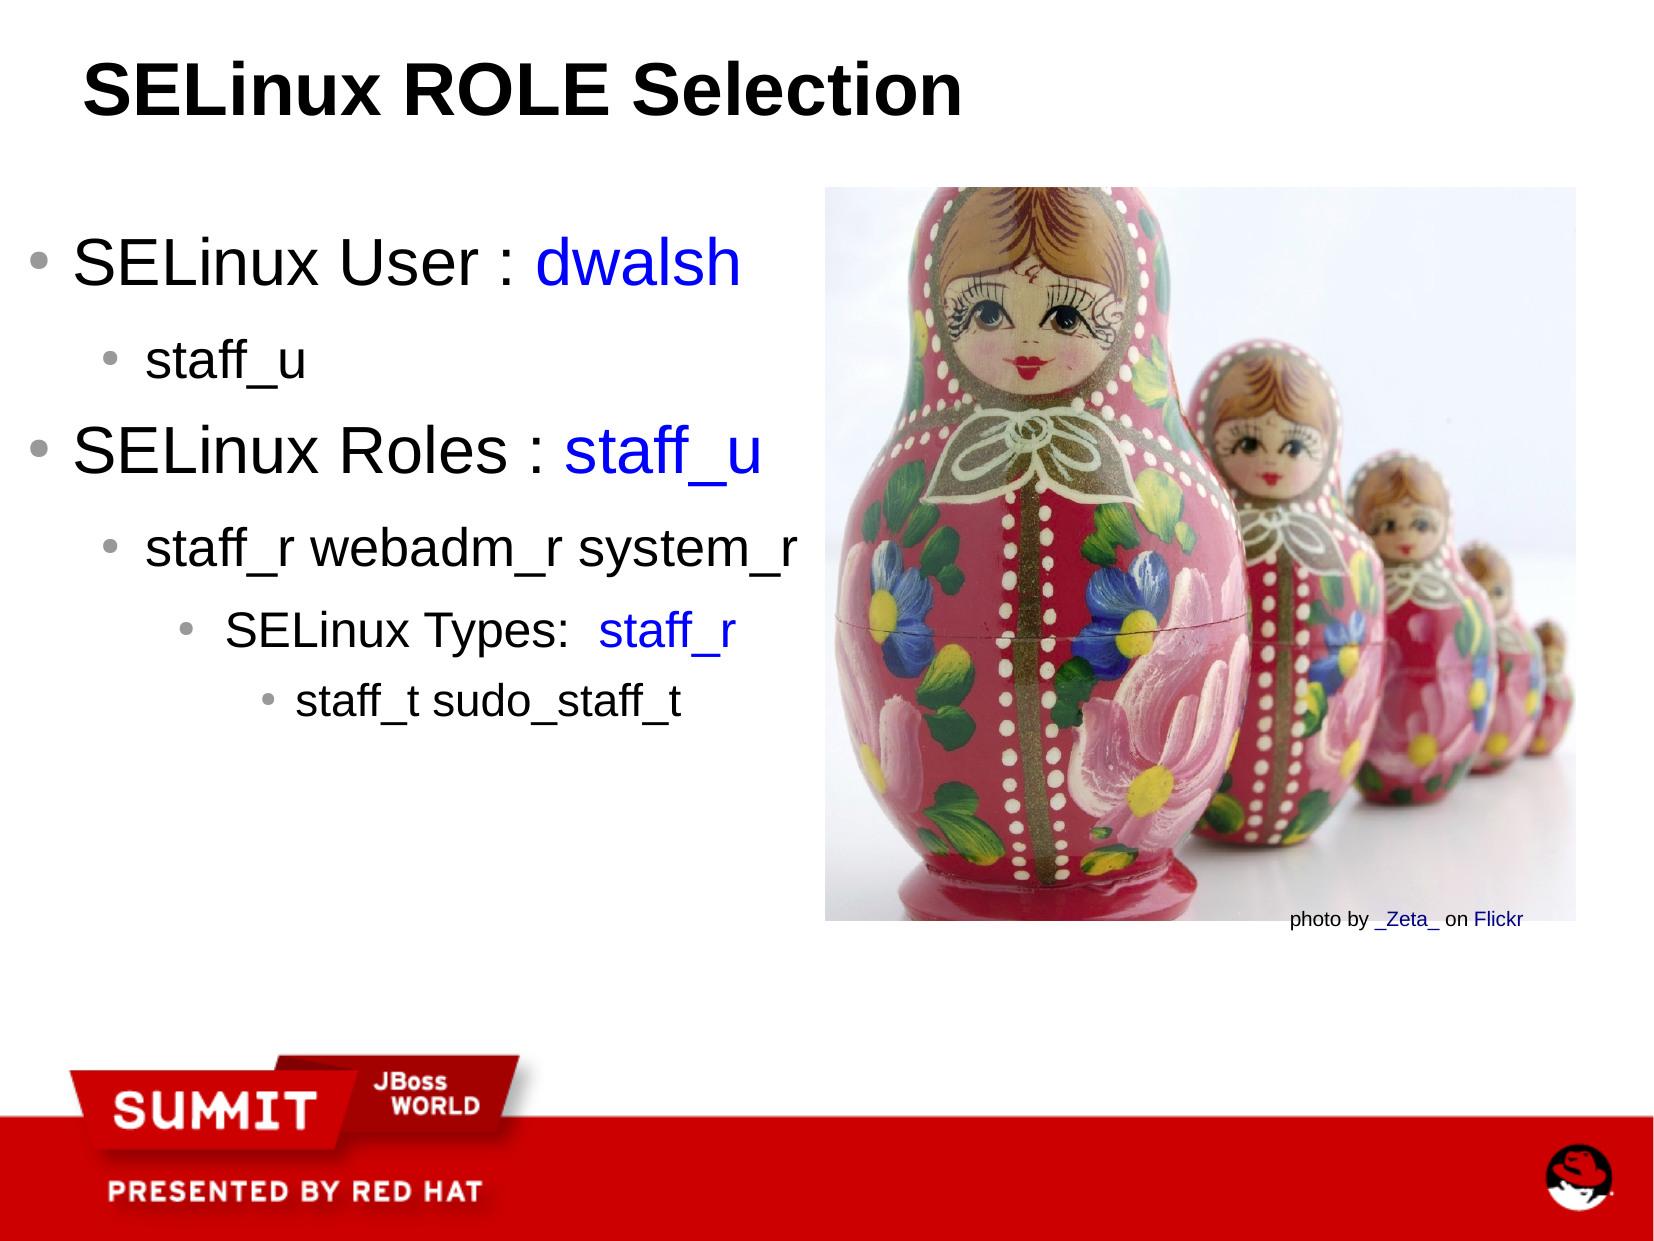

# SELinux ROLE Selection
SELinux User : dwalsh
staff_u
SELinux Roles : staff_u
staff_r webadm_r system_r
SELinux Types: staff_r
staff_t sudo_staff_t
photo by _Zeta_ on Flickr